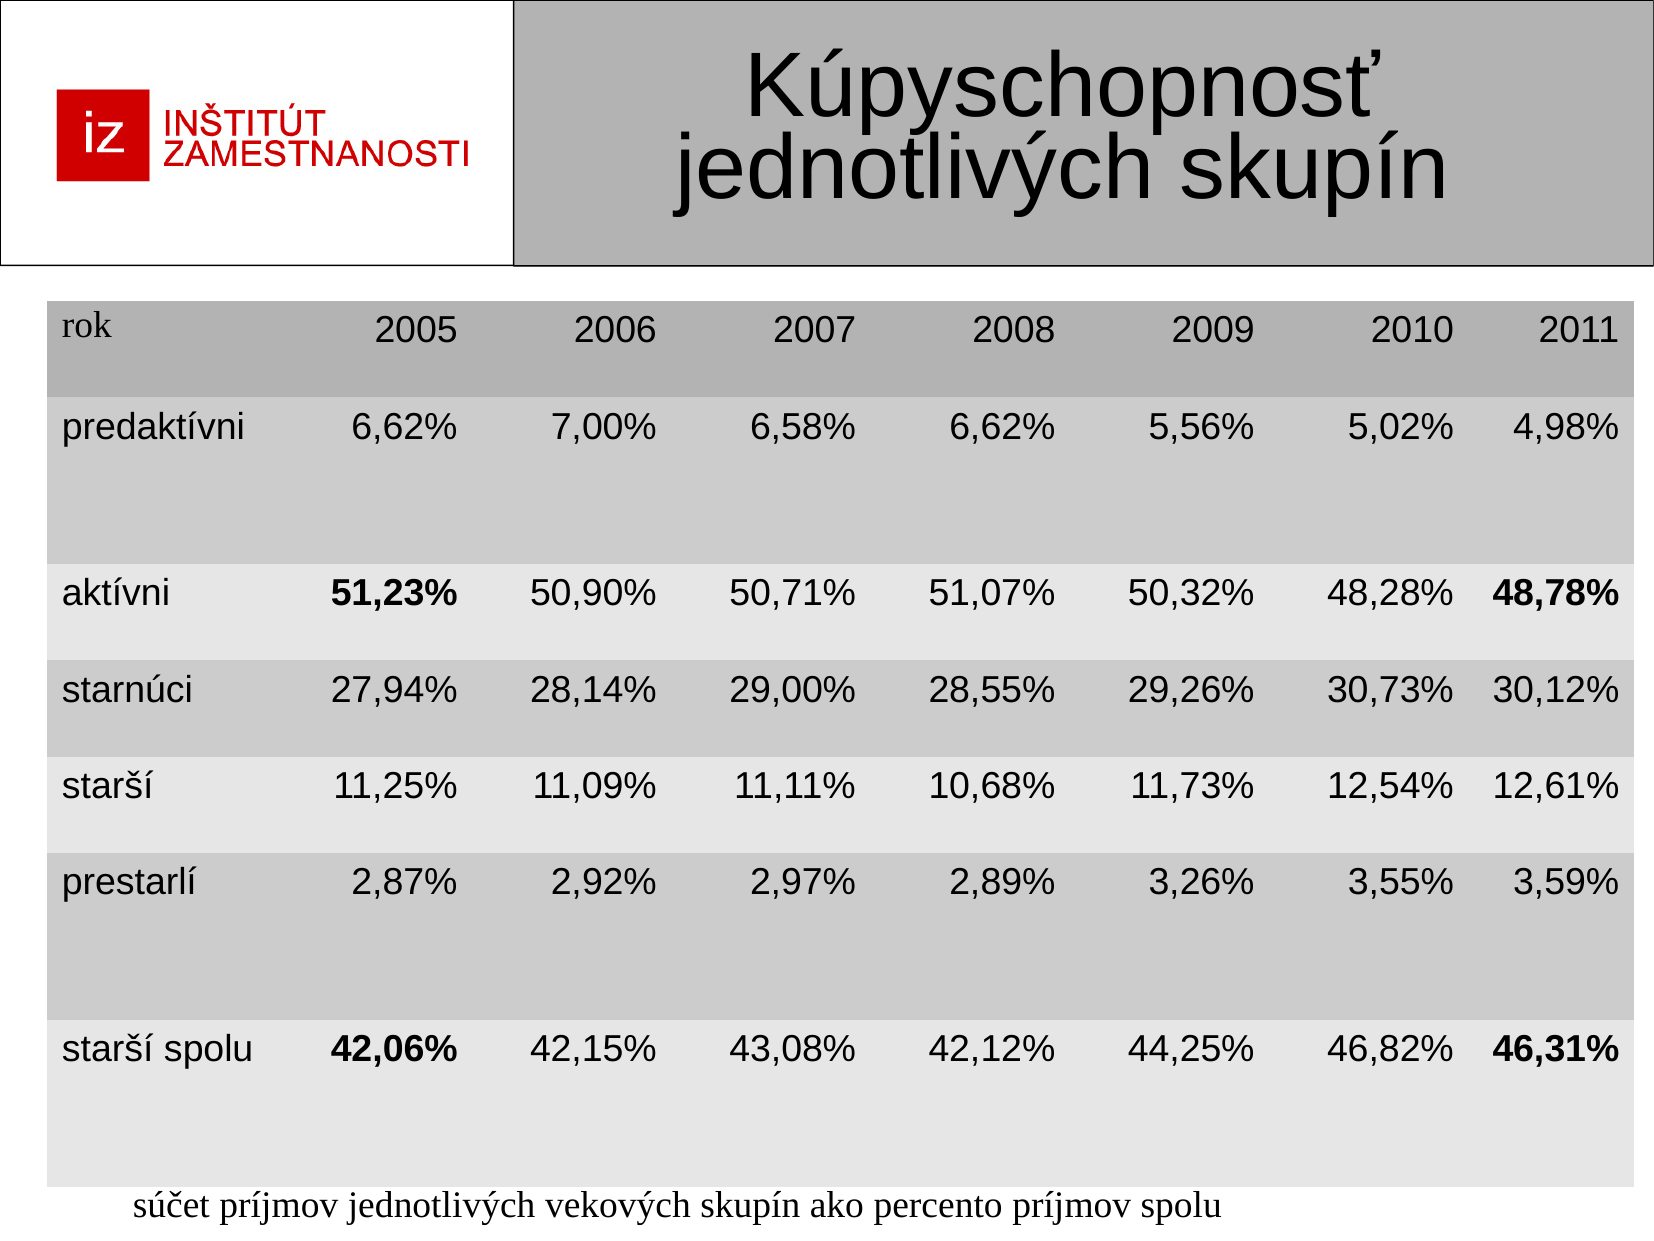

# Kúpyschopnosť jednotlivých skupín
| rok | 2005 | 2006 | 2007 | 2008 | 2009 | 2010 | 2011 |
| --- | --- | --- | --- | --- | --- | --- | --- |
| predaktívni | 6,62% | 7,00% | 6,58% | 6,62% | 5,56% | 5,02% | 4,98% |
| aktívni | 51,23% | 50,90% | 50,71% | 51,07% | 50,32% | 48,28% | 48,78% |
| starnúci | 27,94% | 28,14% | 29,00% | 28,55% | 29,26% | 30,73% | 30,12% |
| starší | 11,25% | 11,09% | 11,11% | 10,68% | 11,73% | 12,54% | 12,61% |
| prestarlí | 2,87% | 2,92% | 2,97% | 2,89% | 3,26% | 3,55% | 3,59% |
| starší spolu | 42,06% | 42,15% | 43,08% | 42,12% | 44,25% | 46,82% | 46,31% |
súčet príjmov jednotlivých vekových skupín ako percento príjmov spolu